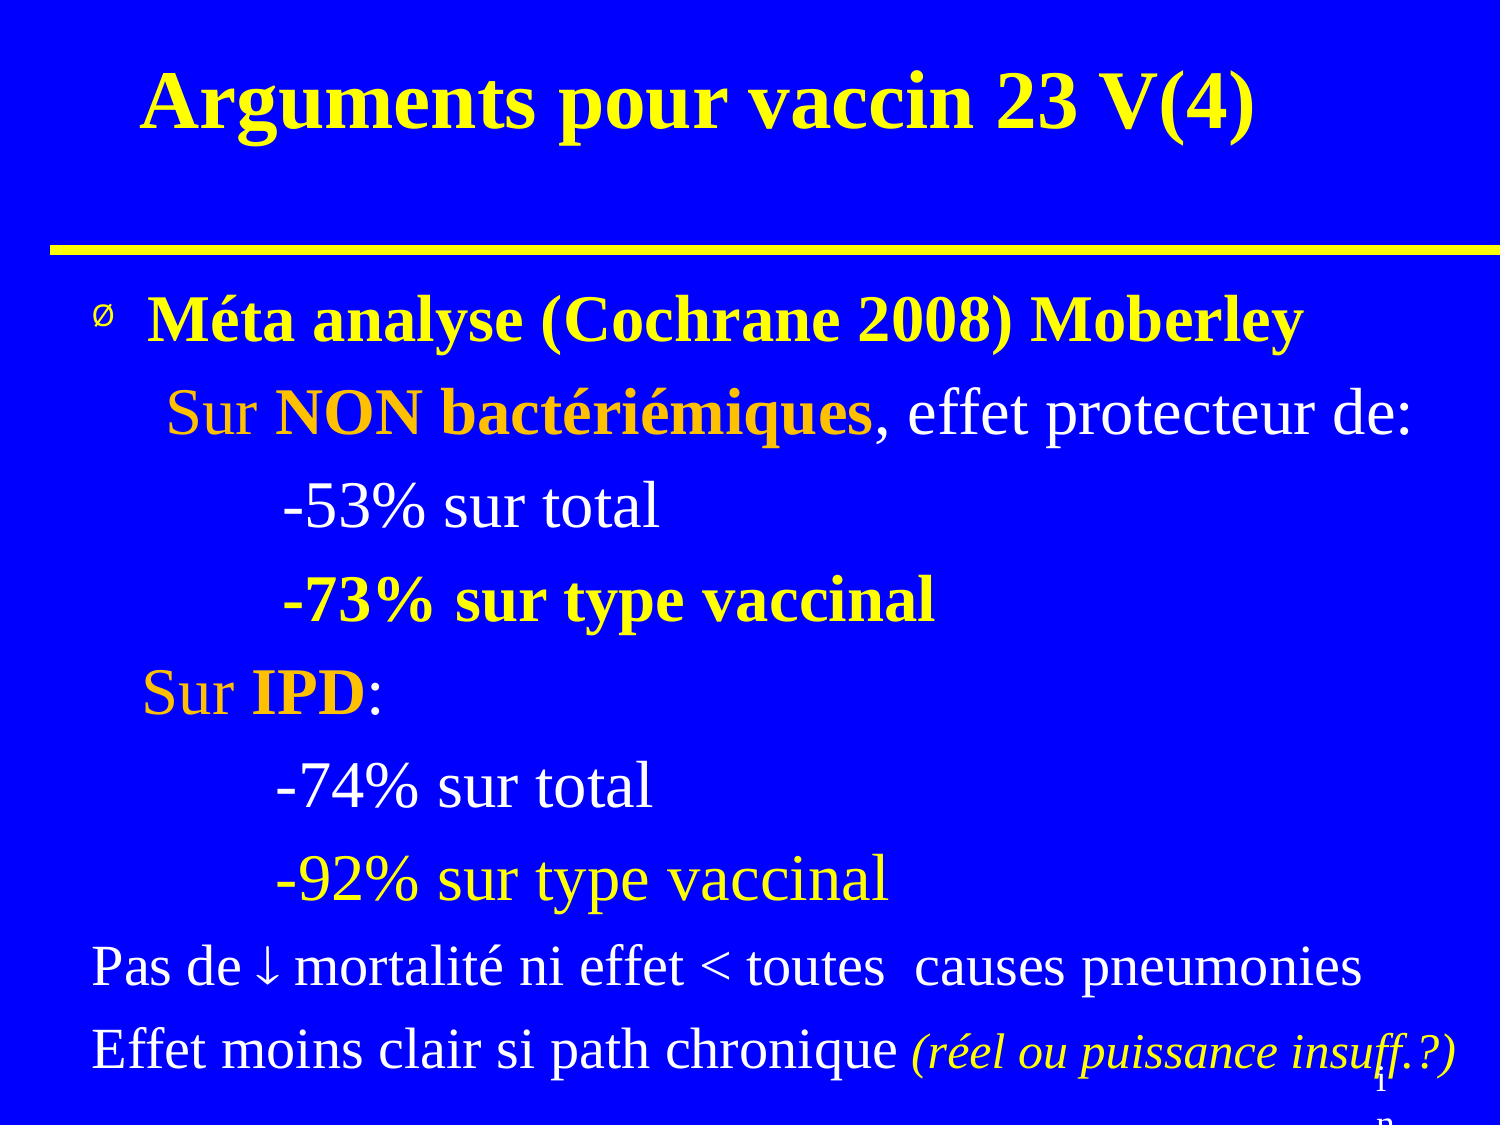

# Arguments pour vaccin 23 V(4)
Méta analyse (Cochrane 2008) Moberley
	Sur NON bactériémiques, effet protecteur de:
	 -53% sur total
 	 -73% sur type vaccinal
 Sur IPD:
 -74% sur total
 -92% sur type vaccinal
Pas de  mortalité ni effet < toutes causes pneumonies
Effet moins clair si path chronique (réel ou puissance insuff.?)
insuf